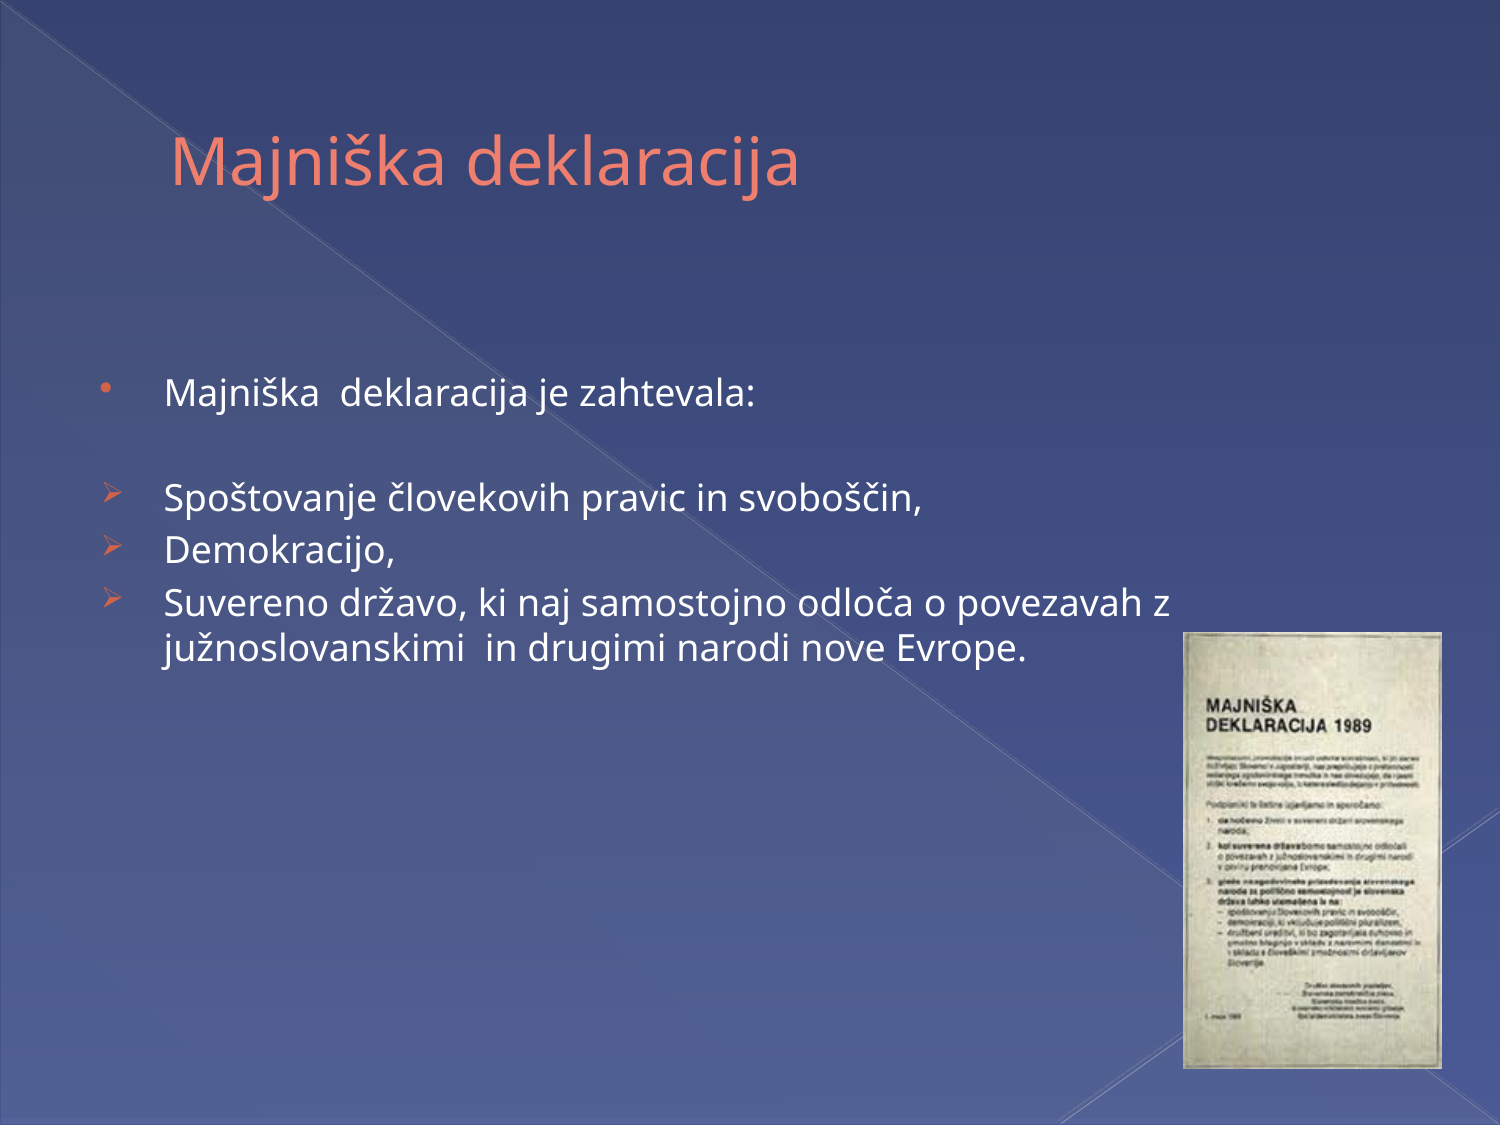

# Majniška deklaracija
Majniška deklaracija je zahtevala:
Spoštovanje človekovih pravic in svoboščin,
Demokracijo,
Suvereno državo, ki naj samostojno odloča o povezavah z južnoslovanskimi in drugimi narodi nove Evrope.